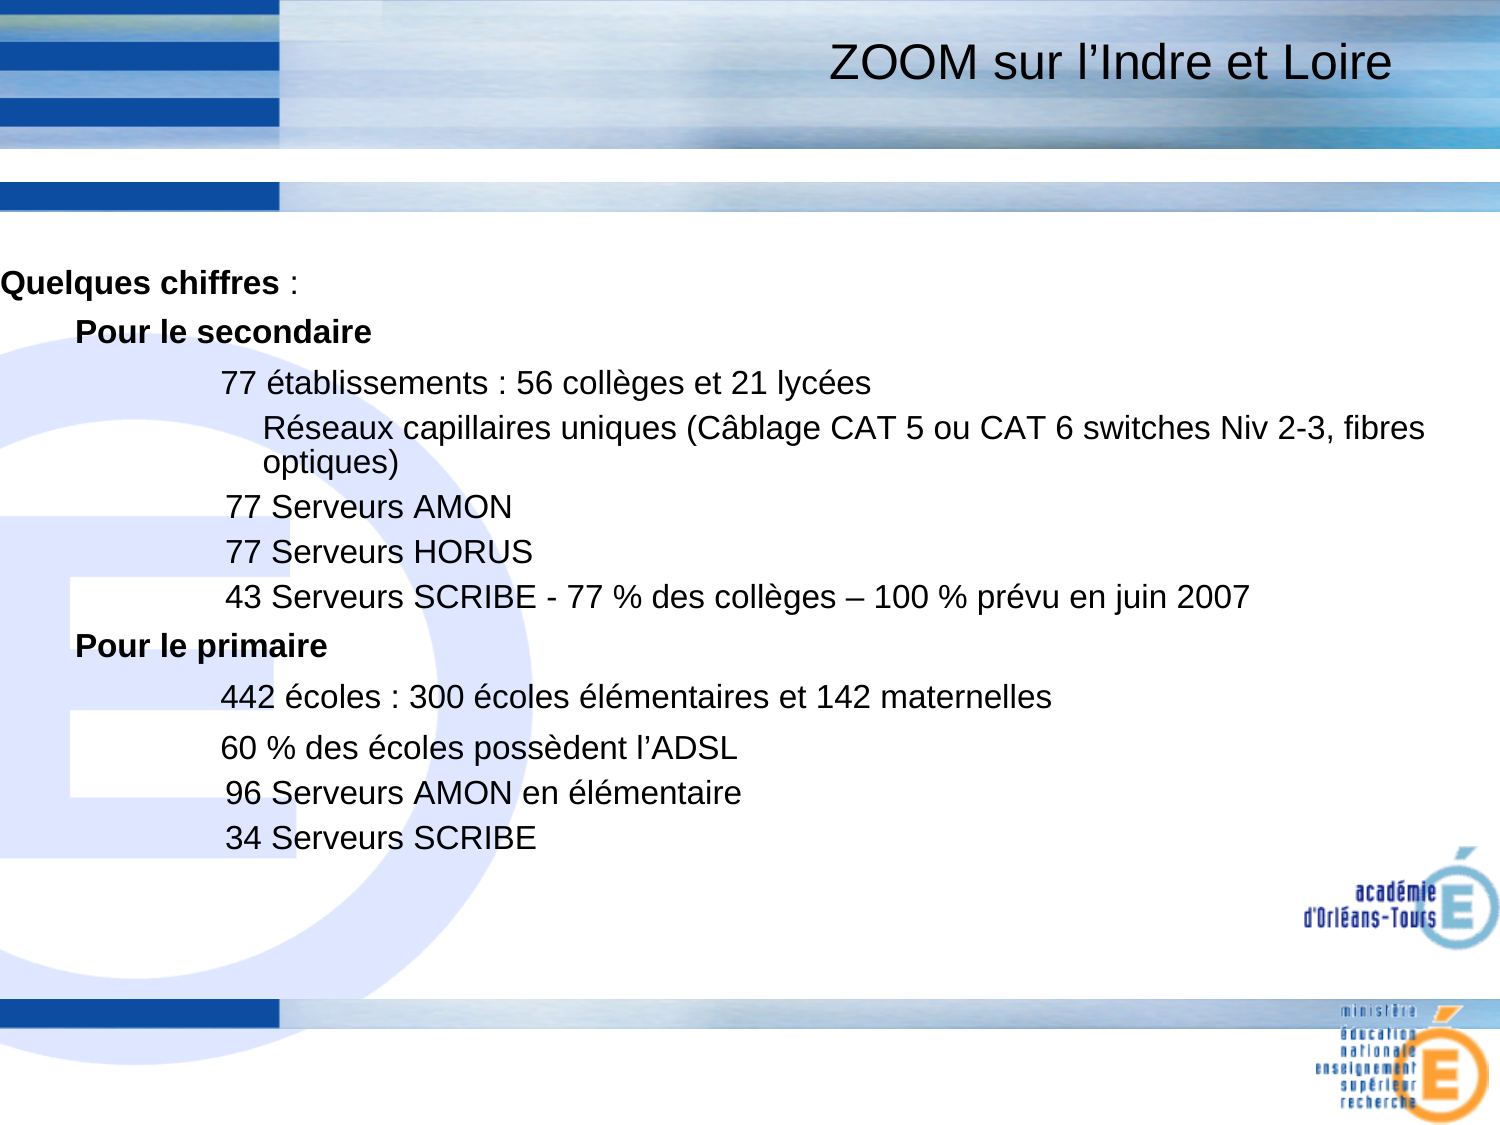

# ZOOM sur l’Indre et Loire
Quelques chiffres :
Pour le secondaire
				77 établissements : 56 collèges et 21 lycées
	Réseaux capillaires uniques (Câblage CAT 5 ou CAT 6 switches Niv 2-3, fibres optiques)
77 Serveurs AMON
77 Serveurs HORUS
43 Serveurs SCRIBE - 77 % des collèges – 100 % prévu en juin 2007
Pour le primaire
				442 écoles : 300 écoles élémentaires et 142 maternelles
				60 % des écoles possèdent l’ADSL
96 Serveurs AMON en élémentaire
34 Serveurs SCRIBE